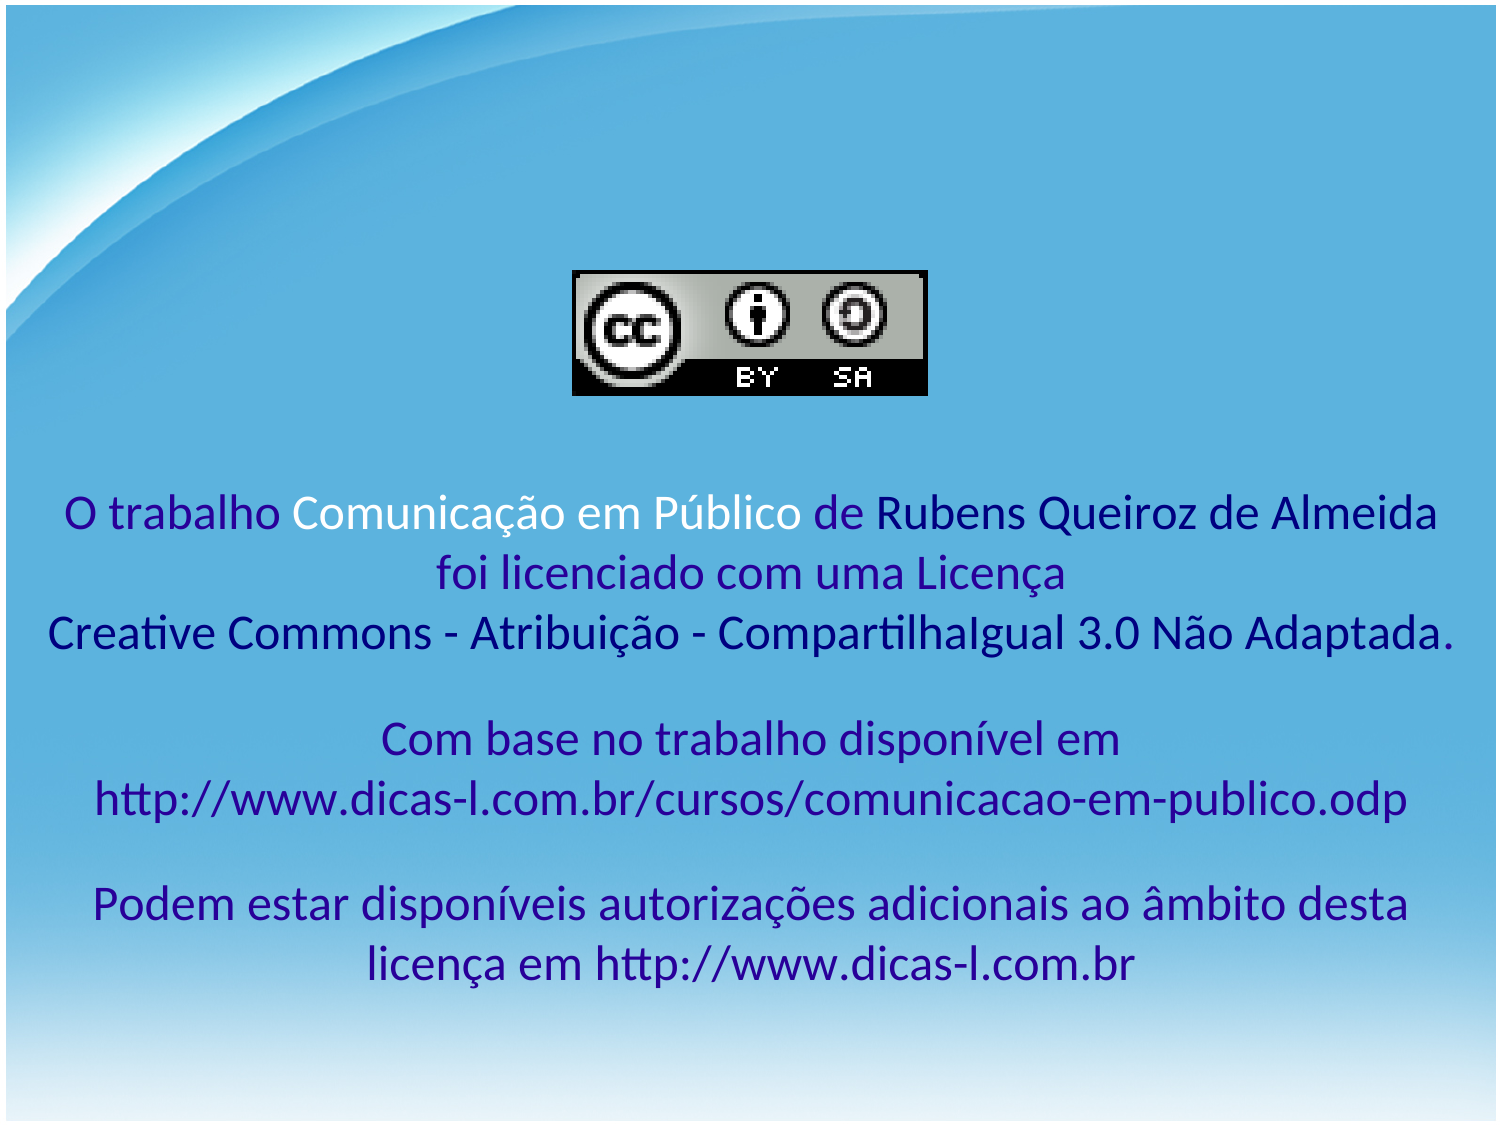

#
O trabalho Comunicação em Público de Rubens Queiroz de Almeida foi licenciado com uma Licença Creative Commons - Atribuição - CompartilhaIgual 3.0 Não Adaptada.
Com base no trabalho disponível em
http://www.dicas-l.com.br/cursos/comunicacao-em-publico.odp
Podem estar disponíveis autorizações adicionais ao âmbito desta licença em http://www.dicas-l.com.br